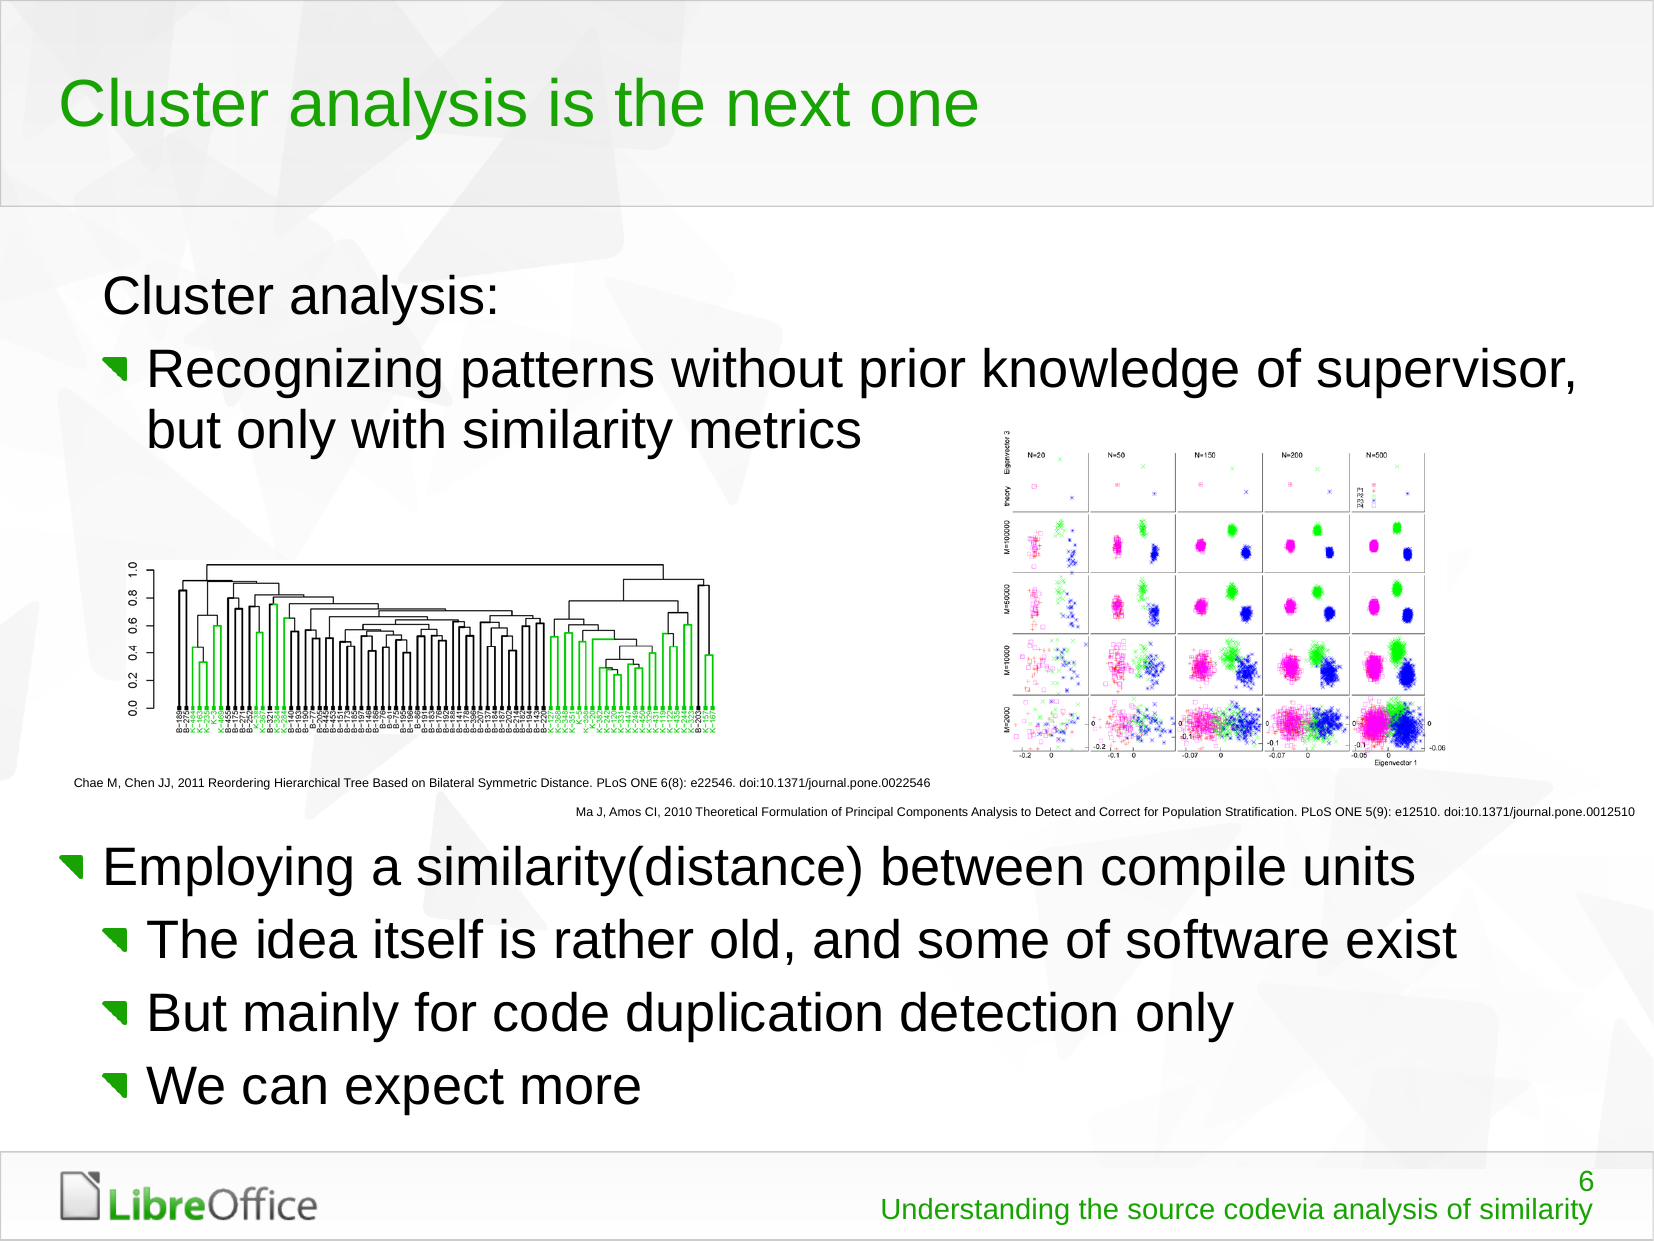

# Cluster analysis is the next one
Cluster analysis:
Recognizing patterns without prior knowledge of supervisor, but only with similarity metrics
Employing a similarity(distance) between compile units
The idea itself is rather old, and some of software exist
But mainly for code duplication detection only
We can expect more
Chae M, Chen JJ, 2011 Reordering Hierarchical Tree Based on Bilateral Symmetric Distance. PLoS ONE 6(8): e22546. doi:10.1371/journal.pone.0022546
Ma J, Amos CI, 2010 Theoretical Formulation of Principal Components Analysis to Detect and Correct for Population Stratification. PLoS ONE 5(9): e12510. doi:10.1371/journal.pone.0012510
6
Understanding the source codevia analysis of similarity